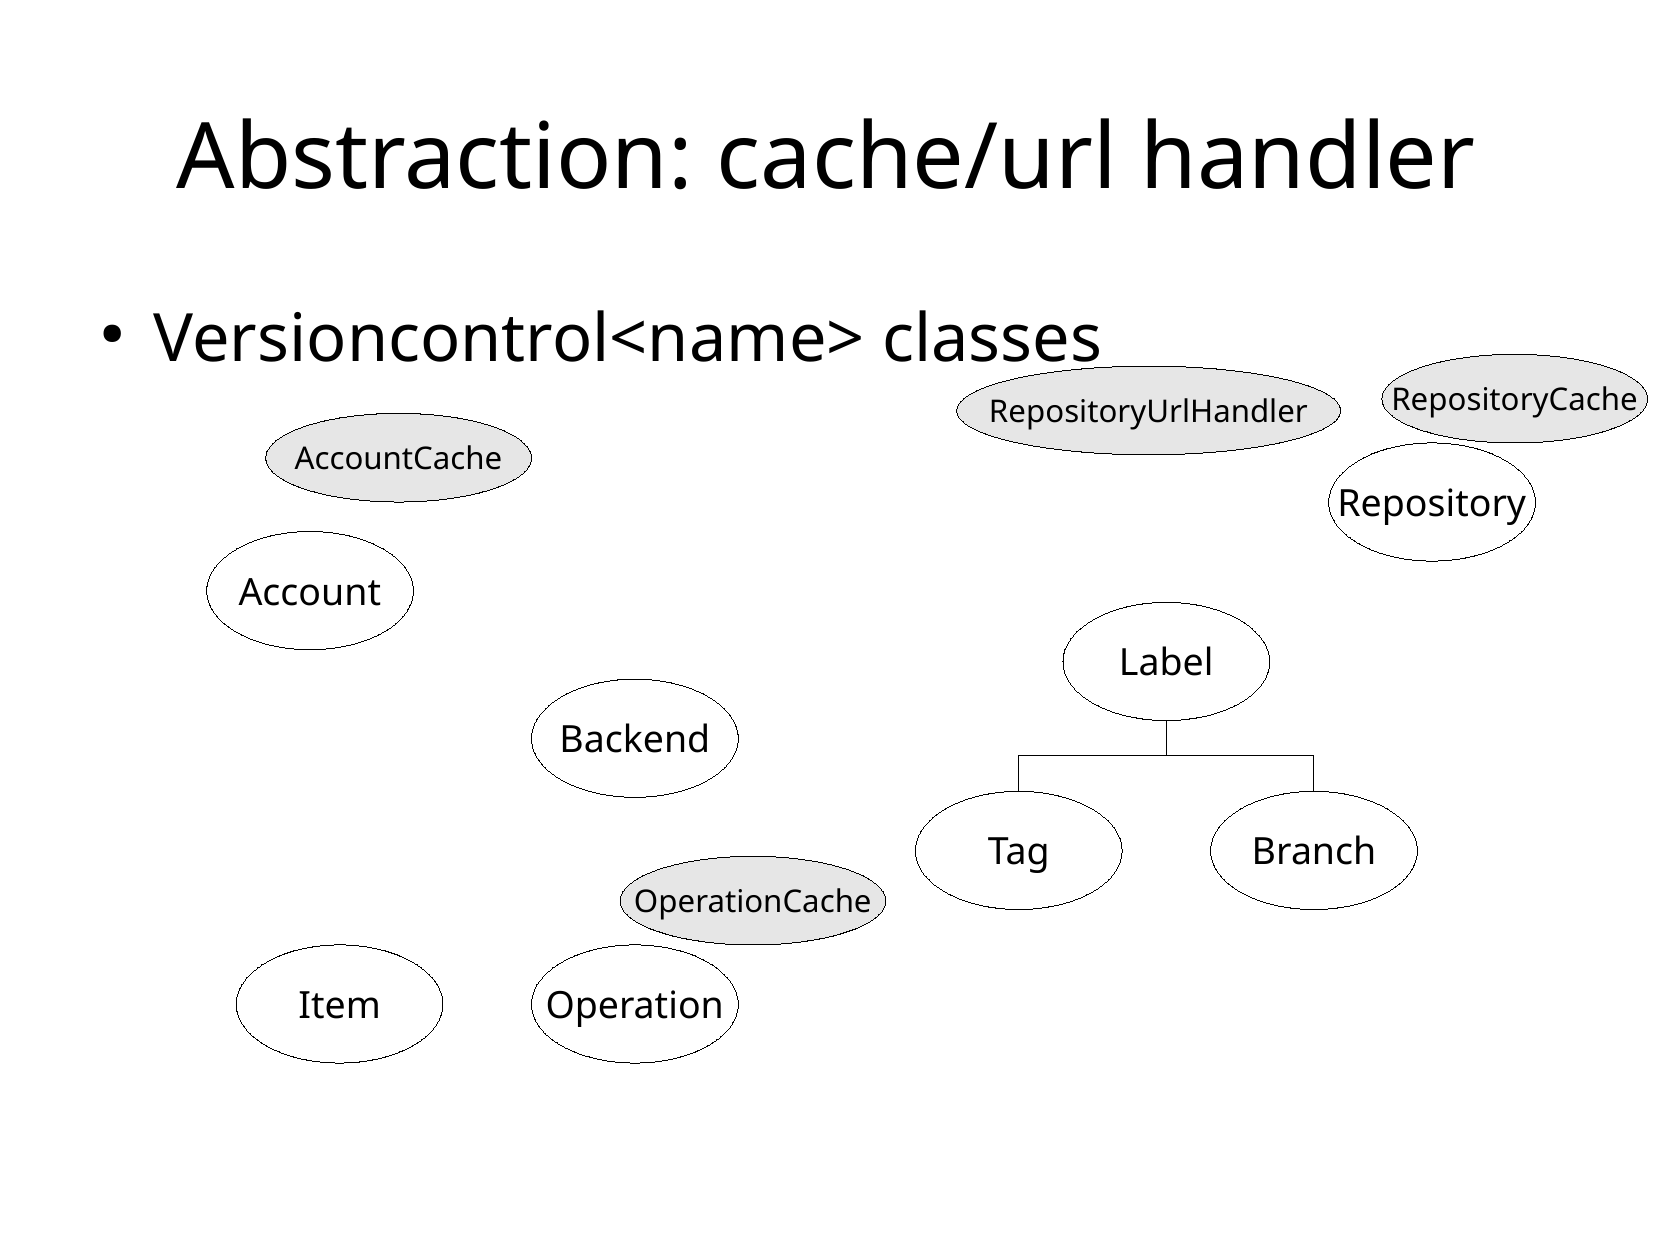

# Abstraction: cache/url handler
Versioncontrol<name> classes
RepositoryCache
RepositoryUrlHandler
AccountCache
OperationCache
Repository
Account
Label
Backend
Tag
Branch
Item
Operation